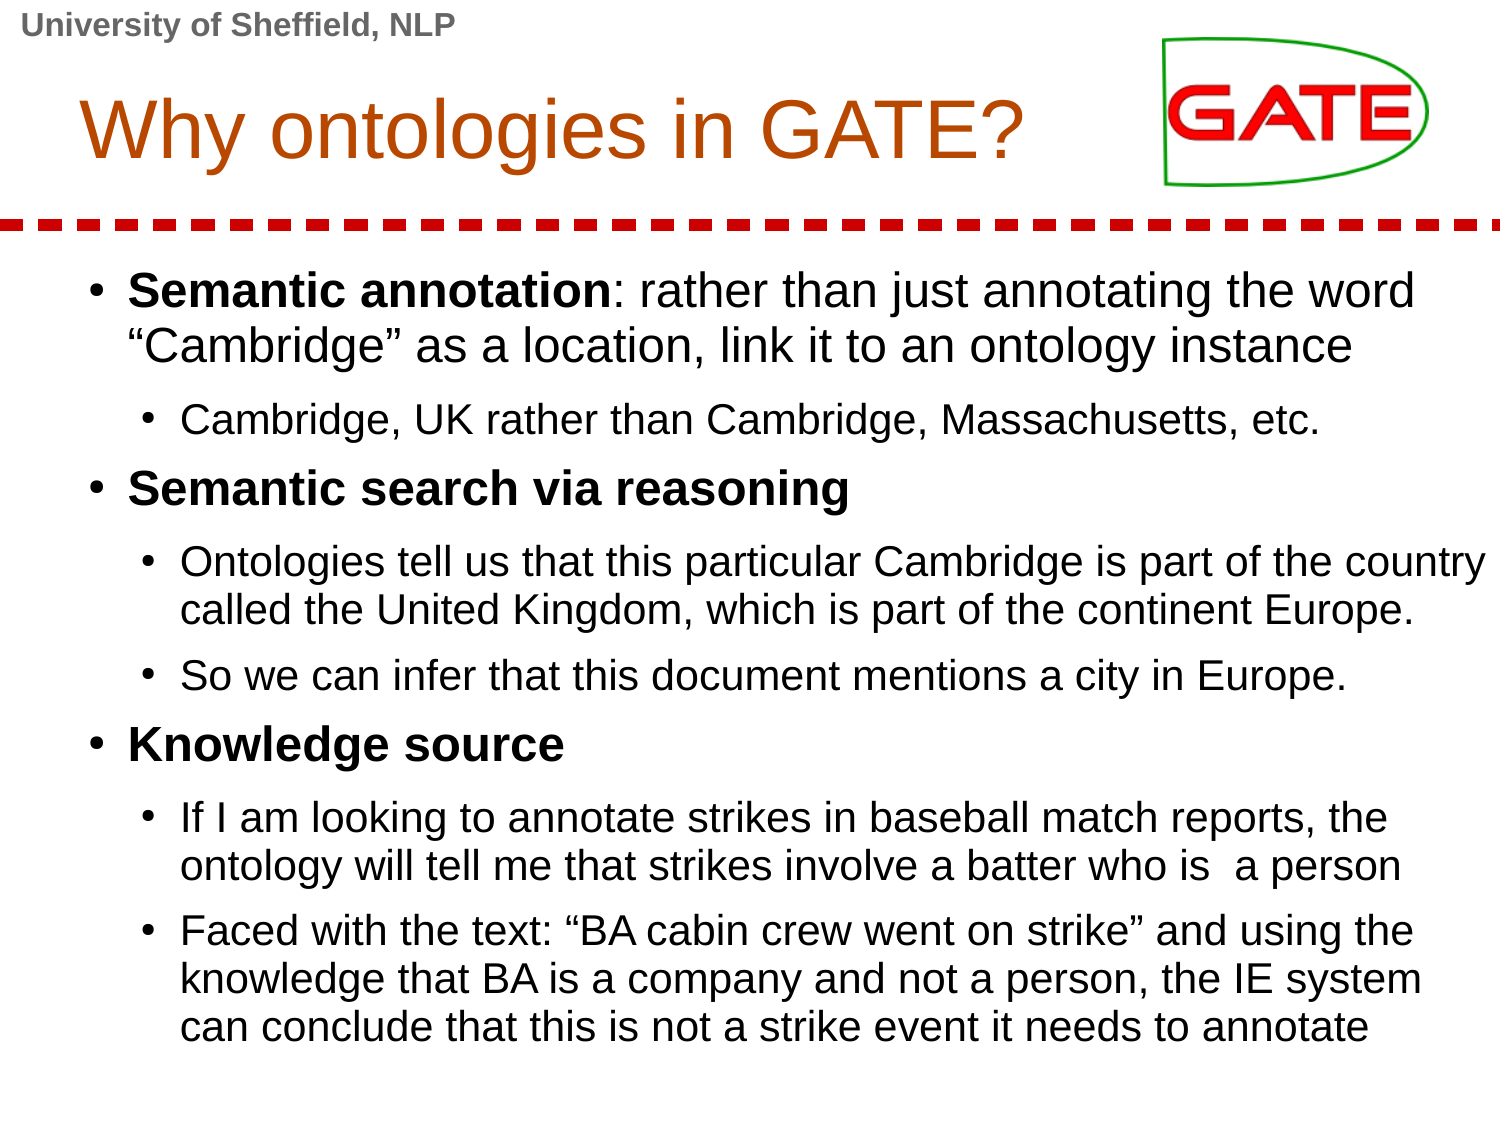

# Why ontologies in GATE?
Semantic annotation: rather than just annotating the word “Cambridge” as a location, link it to an ontology instance
Cambridge, UK rather than Cambridge, Massachusetts, etc.
Semantic search via reasoning
Ontologies tell us that this particular Cambridge is part of the country called the United Kingdom, which is part of the continent Europe.
So we can infer that this document mentions a city in Europe.
Knowledge source
If I am looking to annotate strikes in baseball match reports, the ontology will tell me that strikes involve a batter who is a person
Faced with the text: “BA cabin crew went on strike” and using the knowledge that BA is a company and not a person, the IE system can conclude that this is not a strike event it needs to annotate